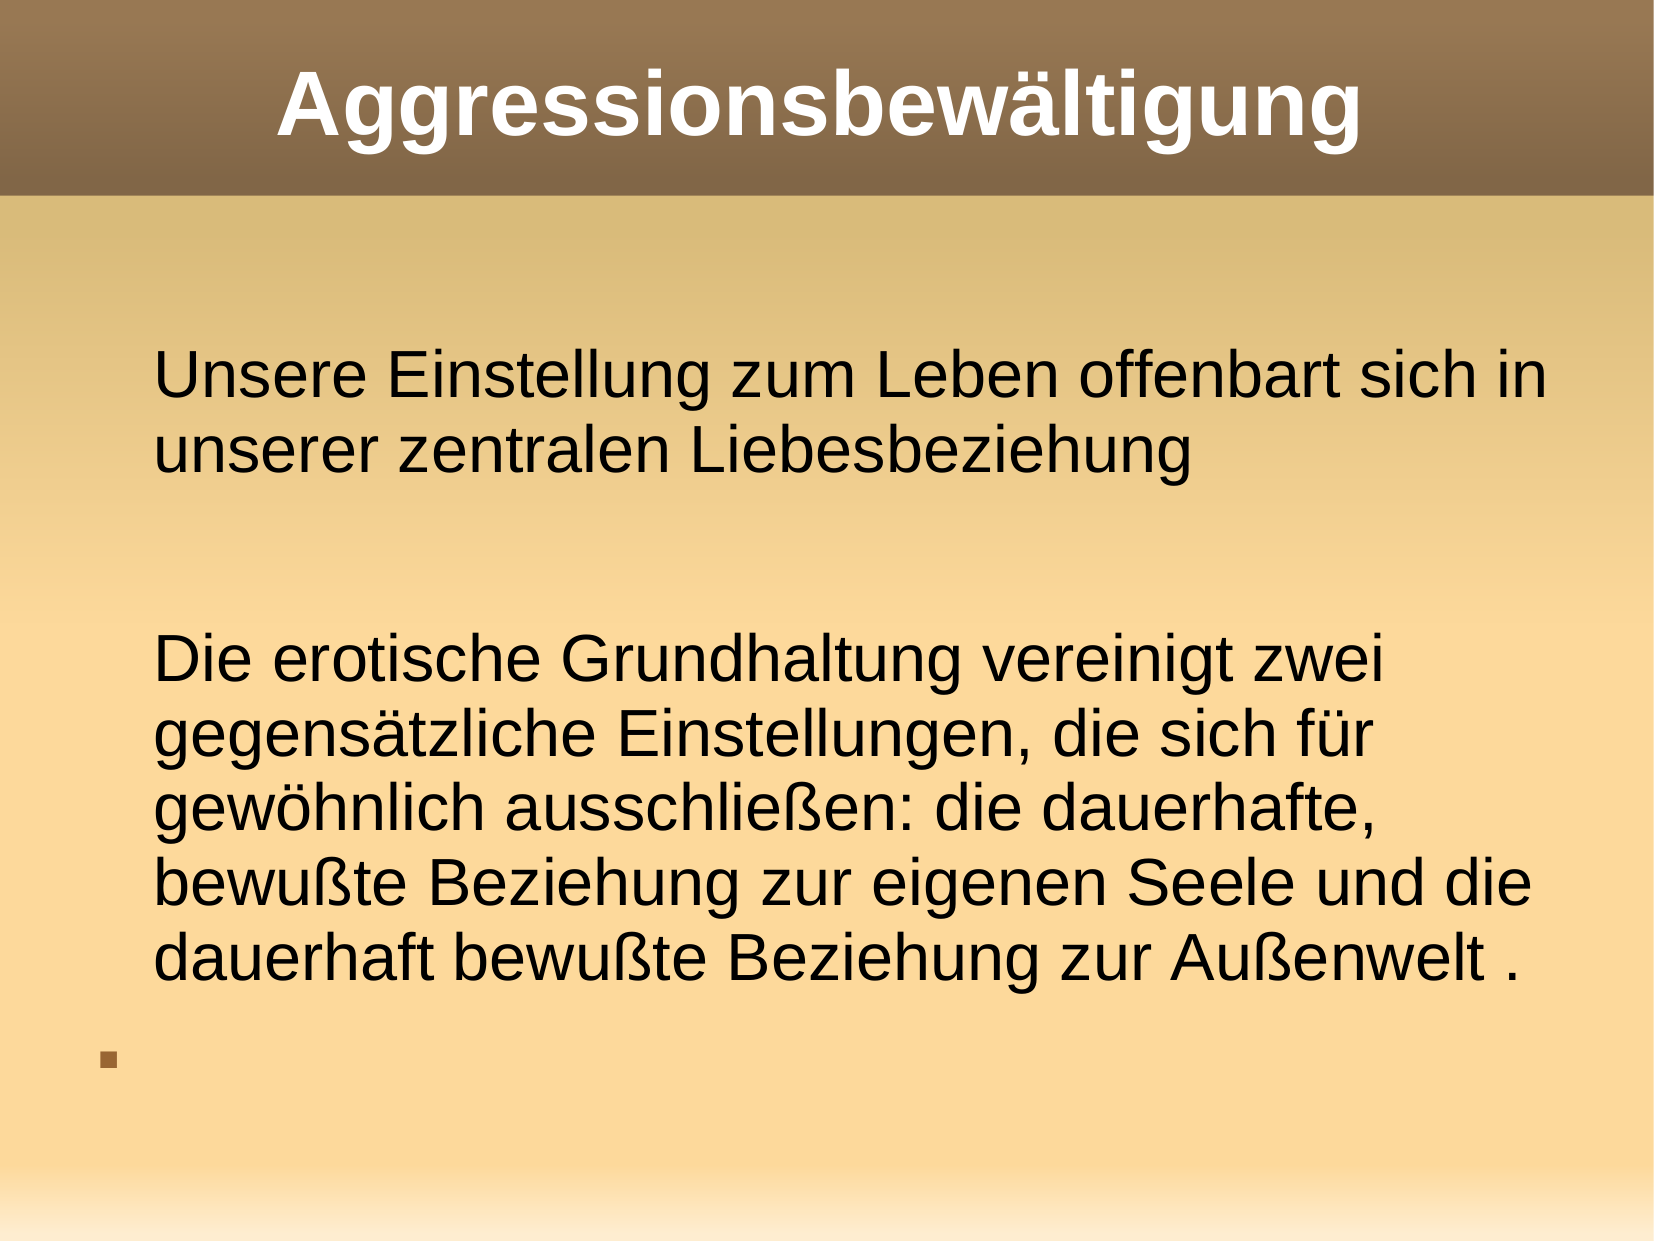

# Aggressionsbewältigung
Unsere Einstellung zum Leben offenbart sich in unserer zentralen Liebesbeziehung
Die erotische Grundhaltung vereinigt zwei gegensätzliche Einstellungen, die sich für gewöhnlich ausschließen: die dauerhafte, bewußte Beziehung zur eigenen Seele und die dauerhaft bewußte Beziehung zur Außenwelt .